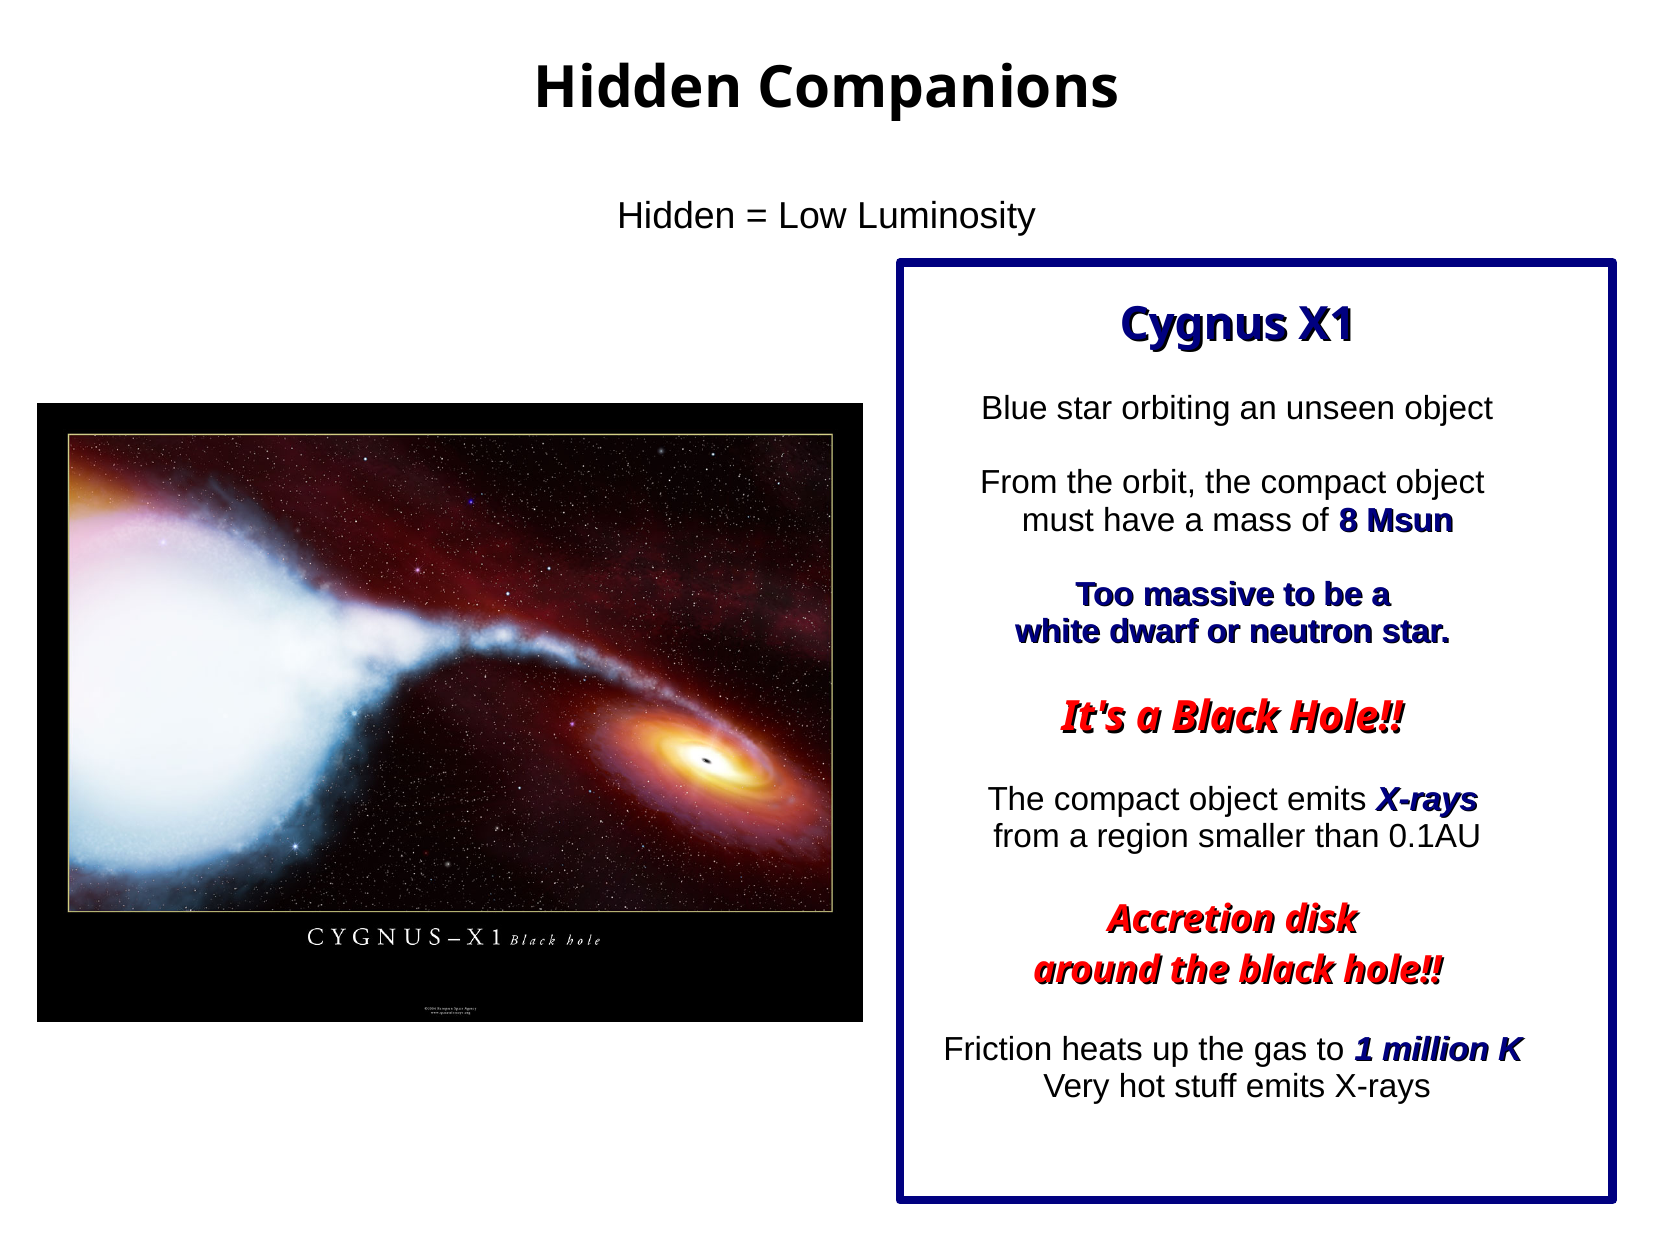

Hidden Companions
Hidden = Low Luminosity
Cygnus X1
Blue star orbiting an unseen object
From the orbit, the compact object
must have a mass of 8 Msun
Too massive to be a
white dwarf or neutron star.
It's a Black Hole!!
The compact object emits X-rays
from a region smaller than 0.1AU
Accretion disk
around the black hole!!
Friction heats up the gas to 1 million K
Very hot stuff emits X-rays